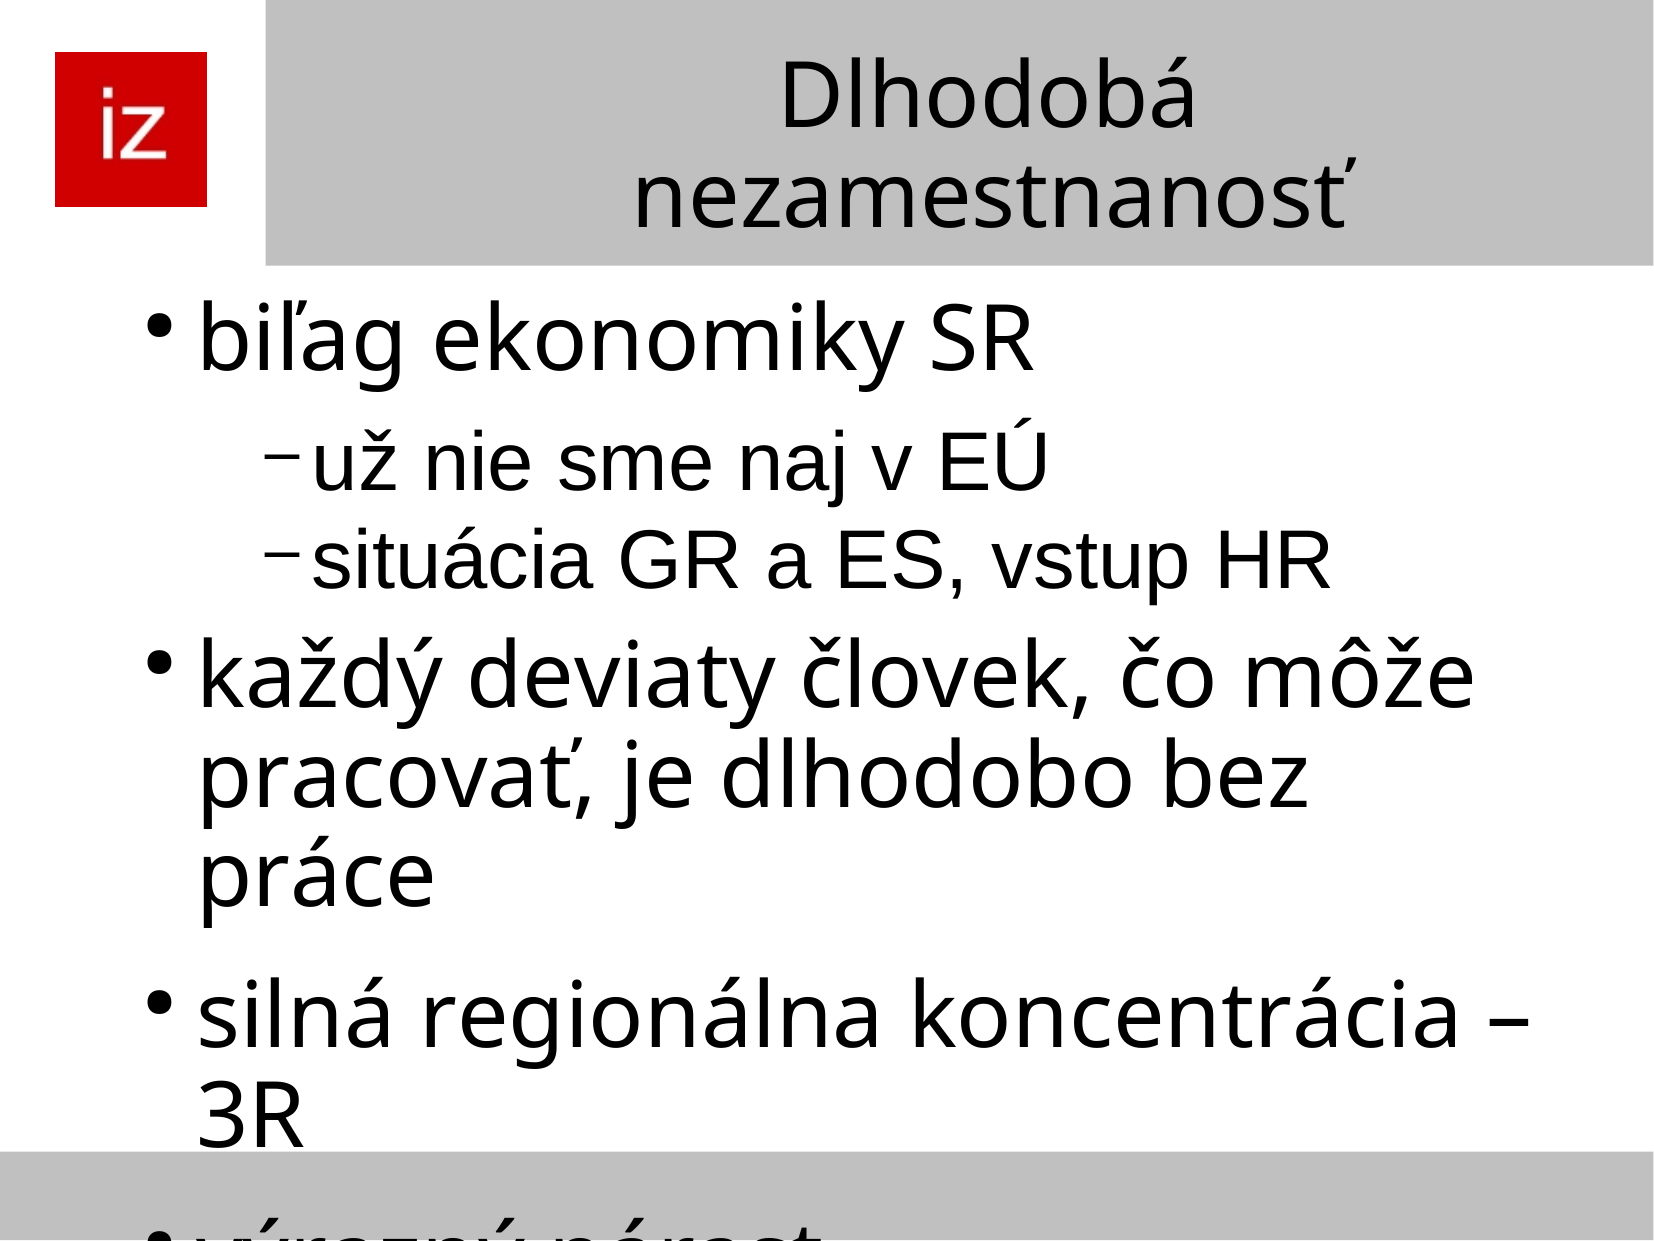

# Dlhodobá nezamestnanosť
biľag ekonomiky SR
už nie sme naj v EÚ
situácia GR a ES, vstup HR
každý deviaty človek, čo môže pracovať, je dlhodobo bez práce
silná regionálna koncentrácia – 3R
výrazný nárast nezamestnaných nad 4r o 18%